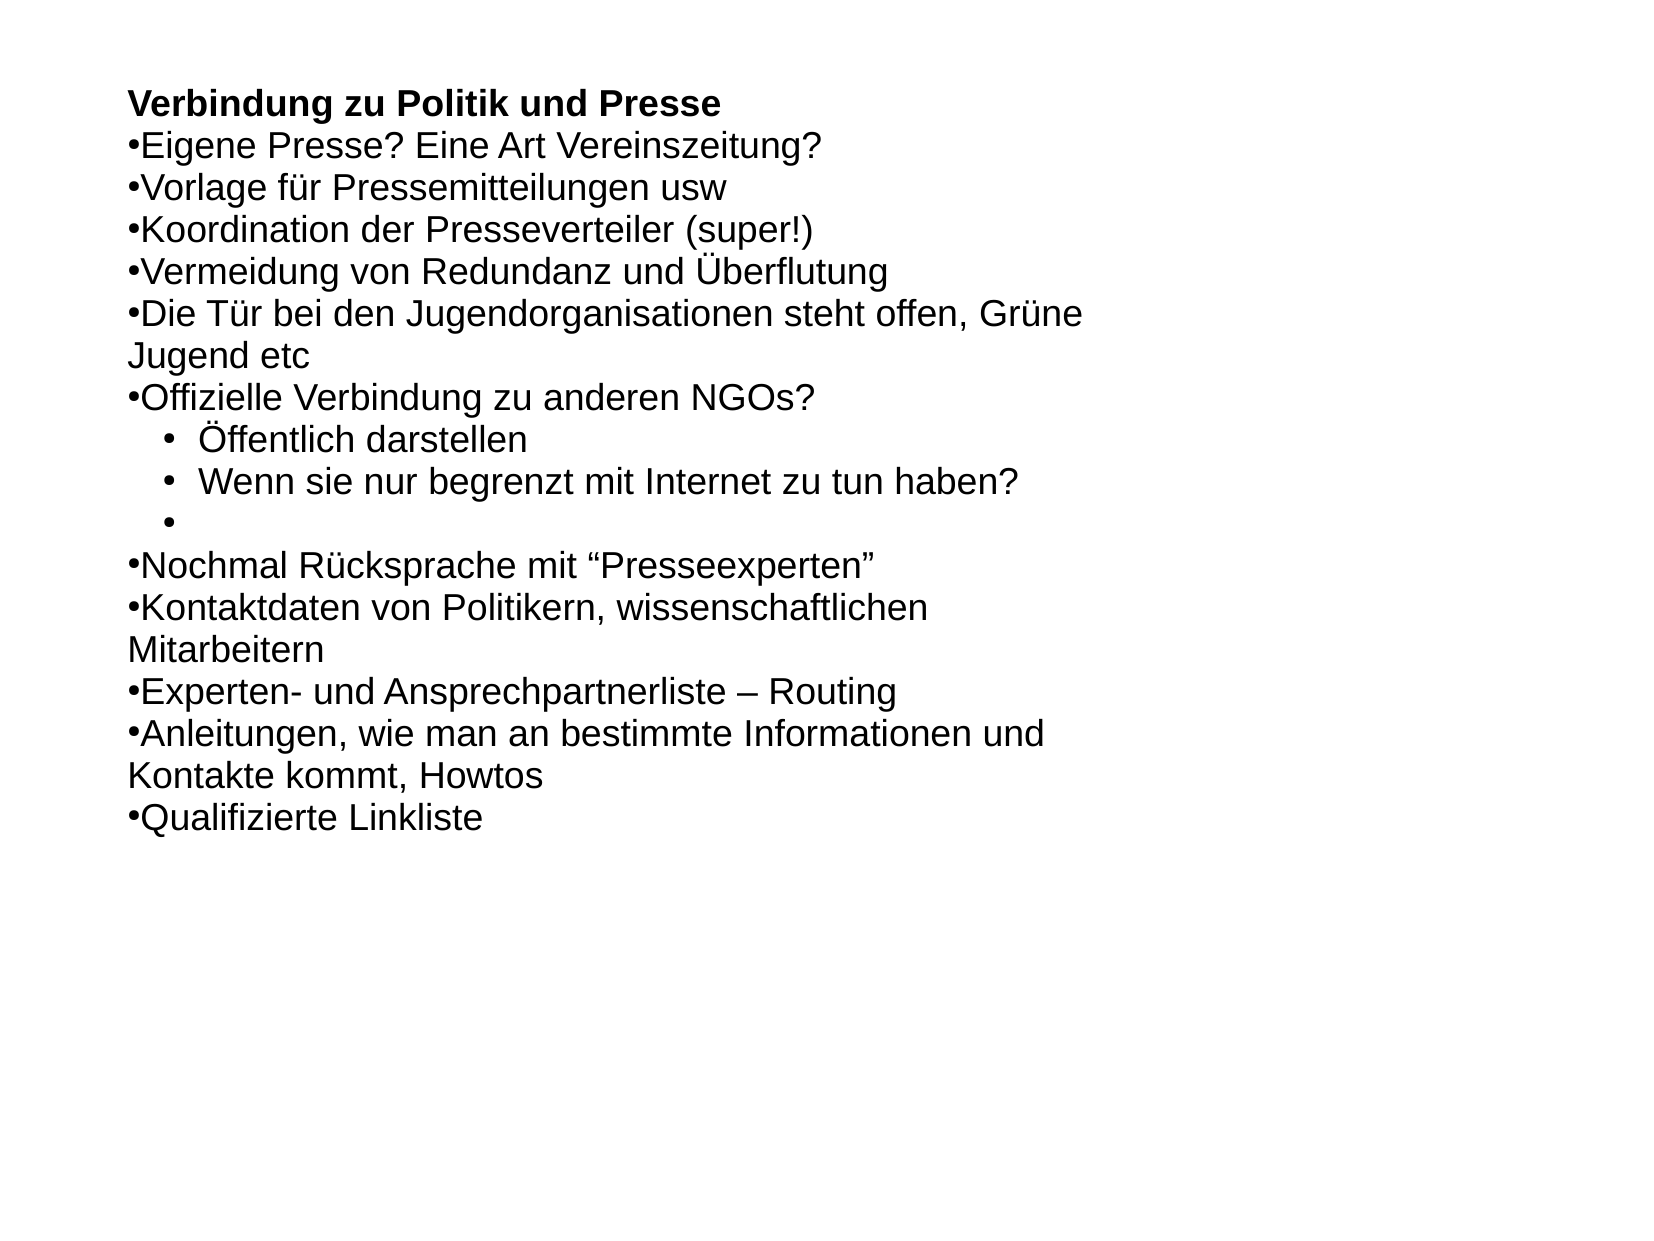

Verbindung zu Politik und Presse
Eigene Presse? Eine Art Vereinszeitung?
Vorlage für Pressemitteilungen usw
Koordination der Presseverteiler (super!)
Vermeidung von Redundanz und Überflutung
Die Tür bei den Jugendorganisationen steht offen, Grüne Jugend etc
Offizielle Verbindung zu anderen NGOs?
Öffentlich darstellen
Wenn sie nur begrenzt mit Internet zu tun haben?
Nochmal Rücksprache mit “Presseexperten”
Kontaktdaten von Politikern, wissenschaftlichen Mitarbeitern
Experten- und Ansprechpartnerliste – Routing
Anleitungen, wie man an bestimmte Informationen und Kontakte kommt, Howtos
Qualifizierte Linkliste